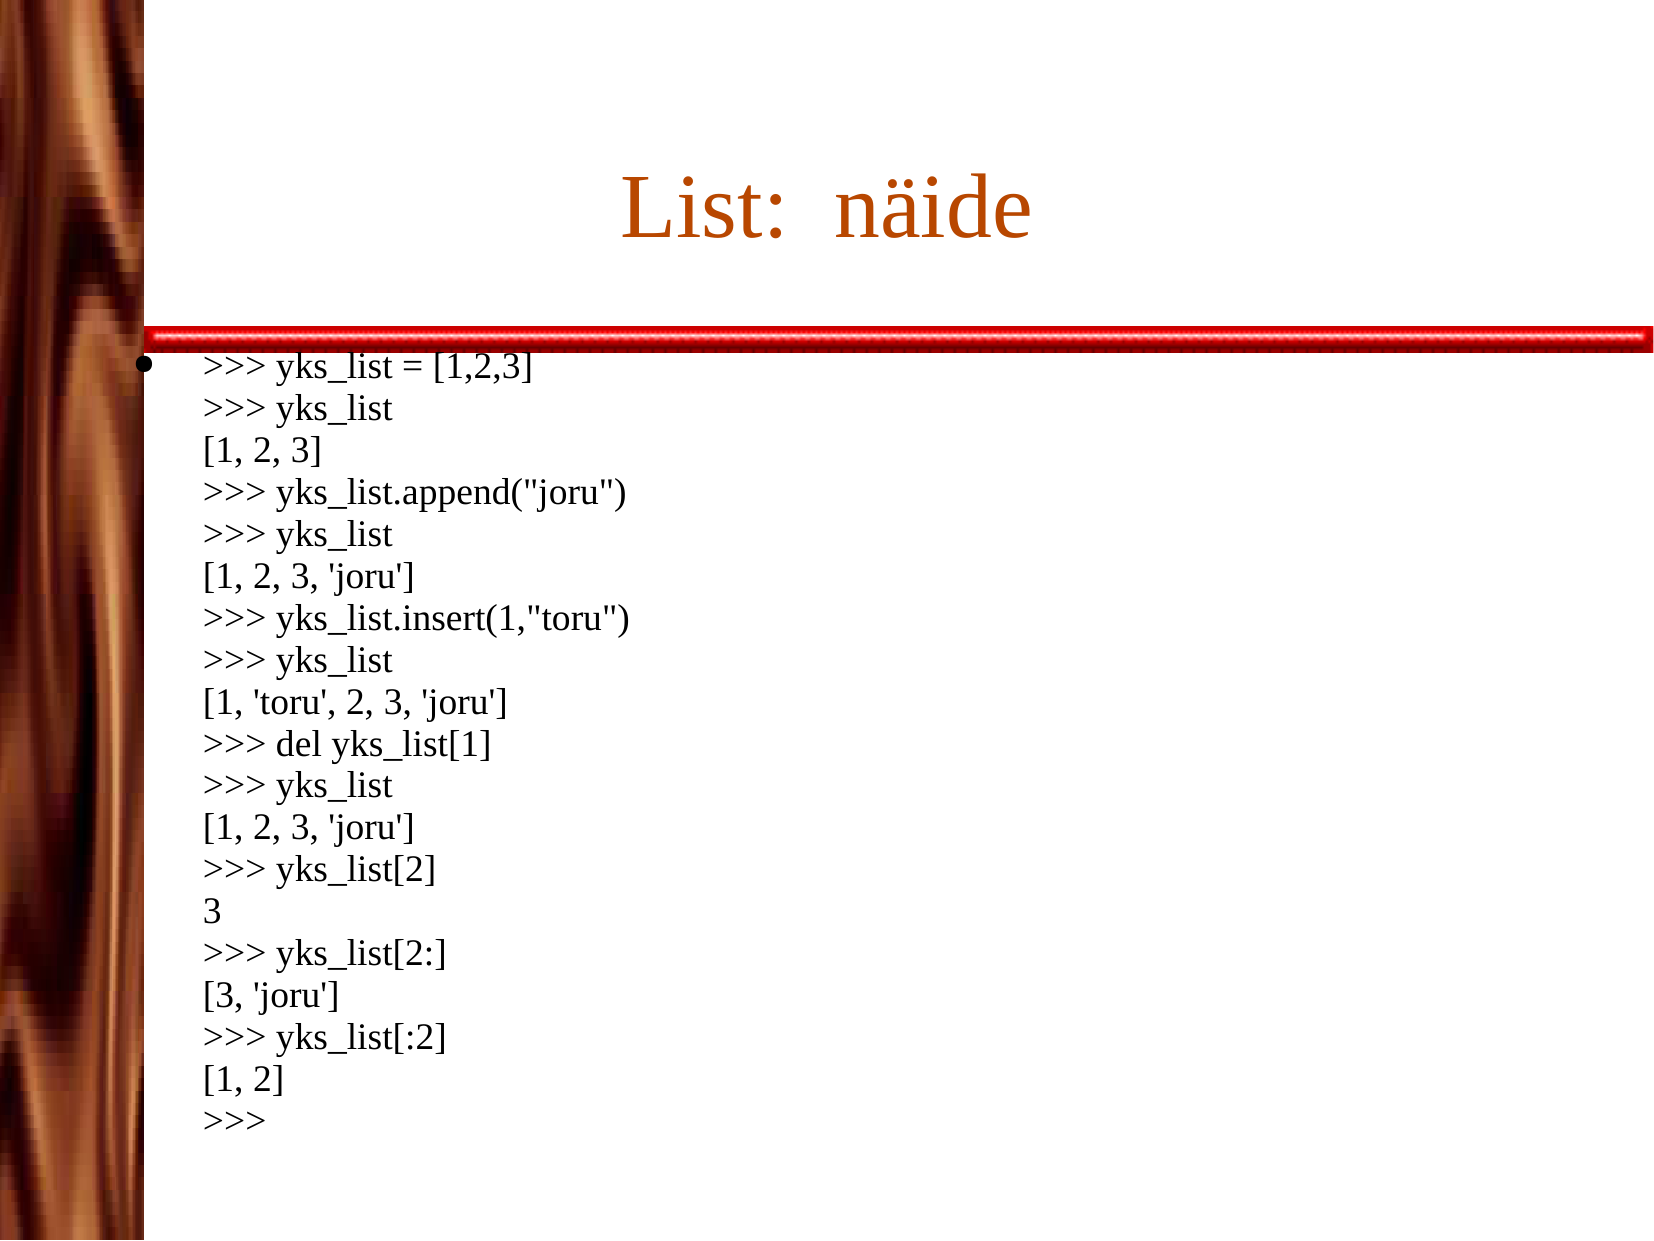

# List: näide
>>> yks_list = [1,2,3]
>>> yks_list
[1, 2, 3]
>>> yks_list.append("joru")
>>> yks_list
[1, 2, 3, 'joru']
>>> yks_list.insert(1,"toru")
>>> yks_list
[1, 'toru', 2, 3, 'joru']
>>> del yks_list[1]
>>> yks_list
[1, 2, 3, 'joru']
>>> yks_list[2]
3
>>> yks_list[2:]
[3, 'joru']
>>> yks_list[:2]
[1, 2]
>>>